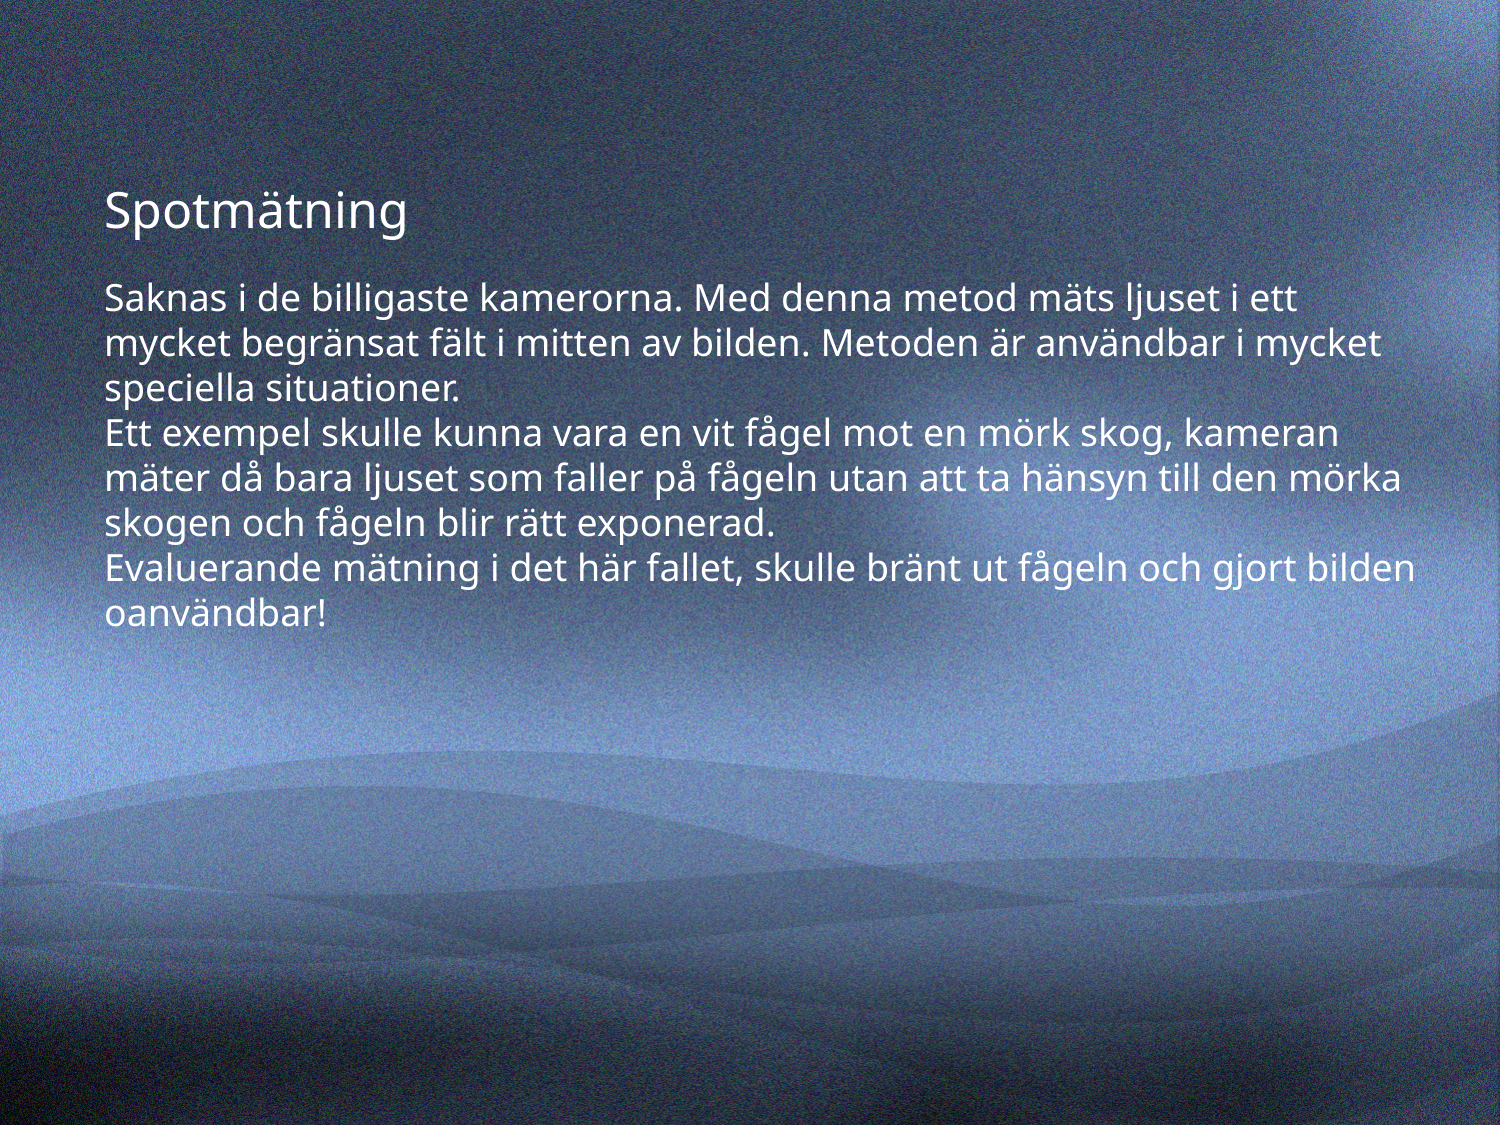

Spotmätning
Saknas i de billigaste kamerorna. Med denna metod mäts ljuset i ett mycket begränsat fält i mitten av bilden. Metoden är användbar i mycket speciella situationer.
Ett exempel skulle kunna vara en vit fågel mot en mörk skog, kameran mäter då bara ljuset som faller på fågeln utan att ta hänsyn till den mörka skogen och fågeln blir rätt exponerad.
Evaluerande mätning i det här fallet, skulle bränt ut fågeln och gjort bilden oanvändbar!